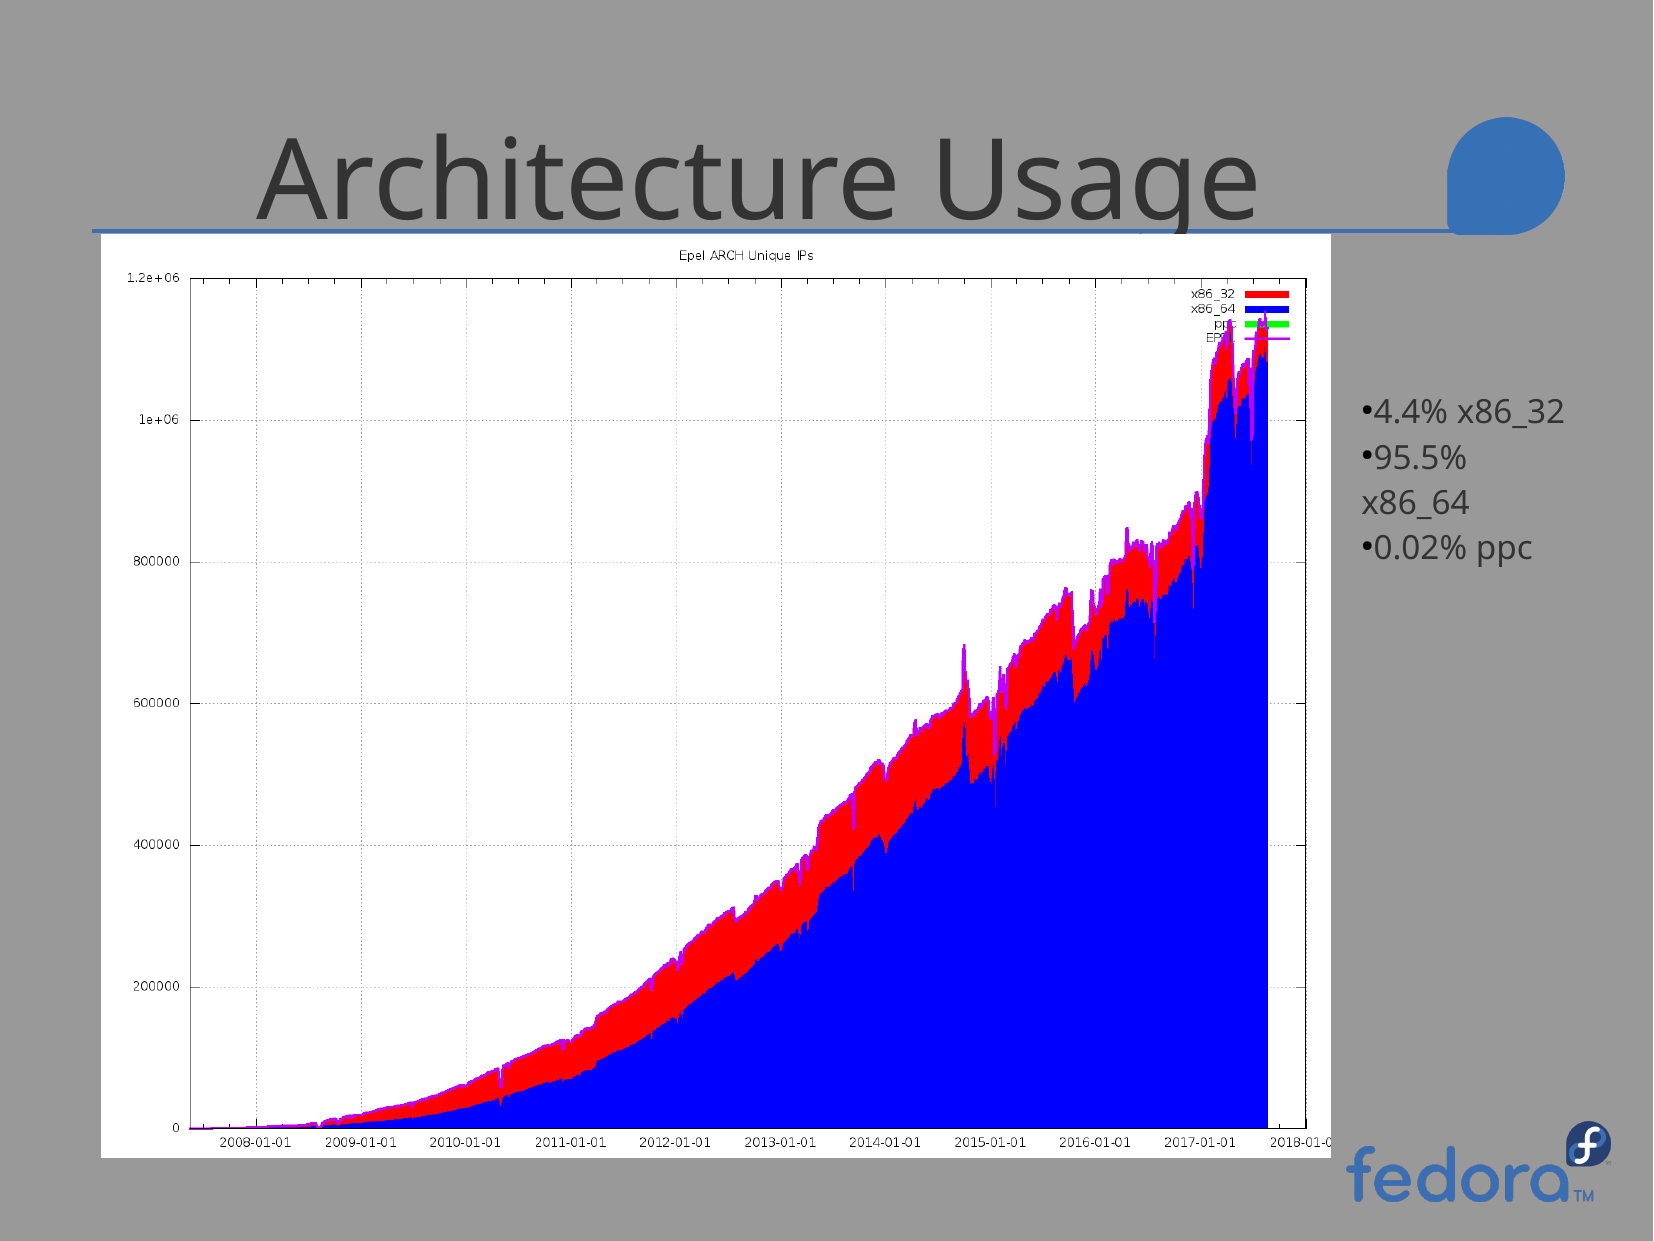

# Architecture Usage
4.4% x86_32
95.5% x86_64
0.02% ppc